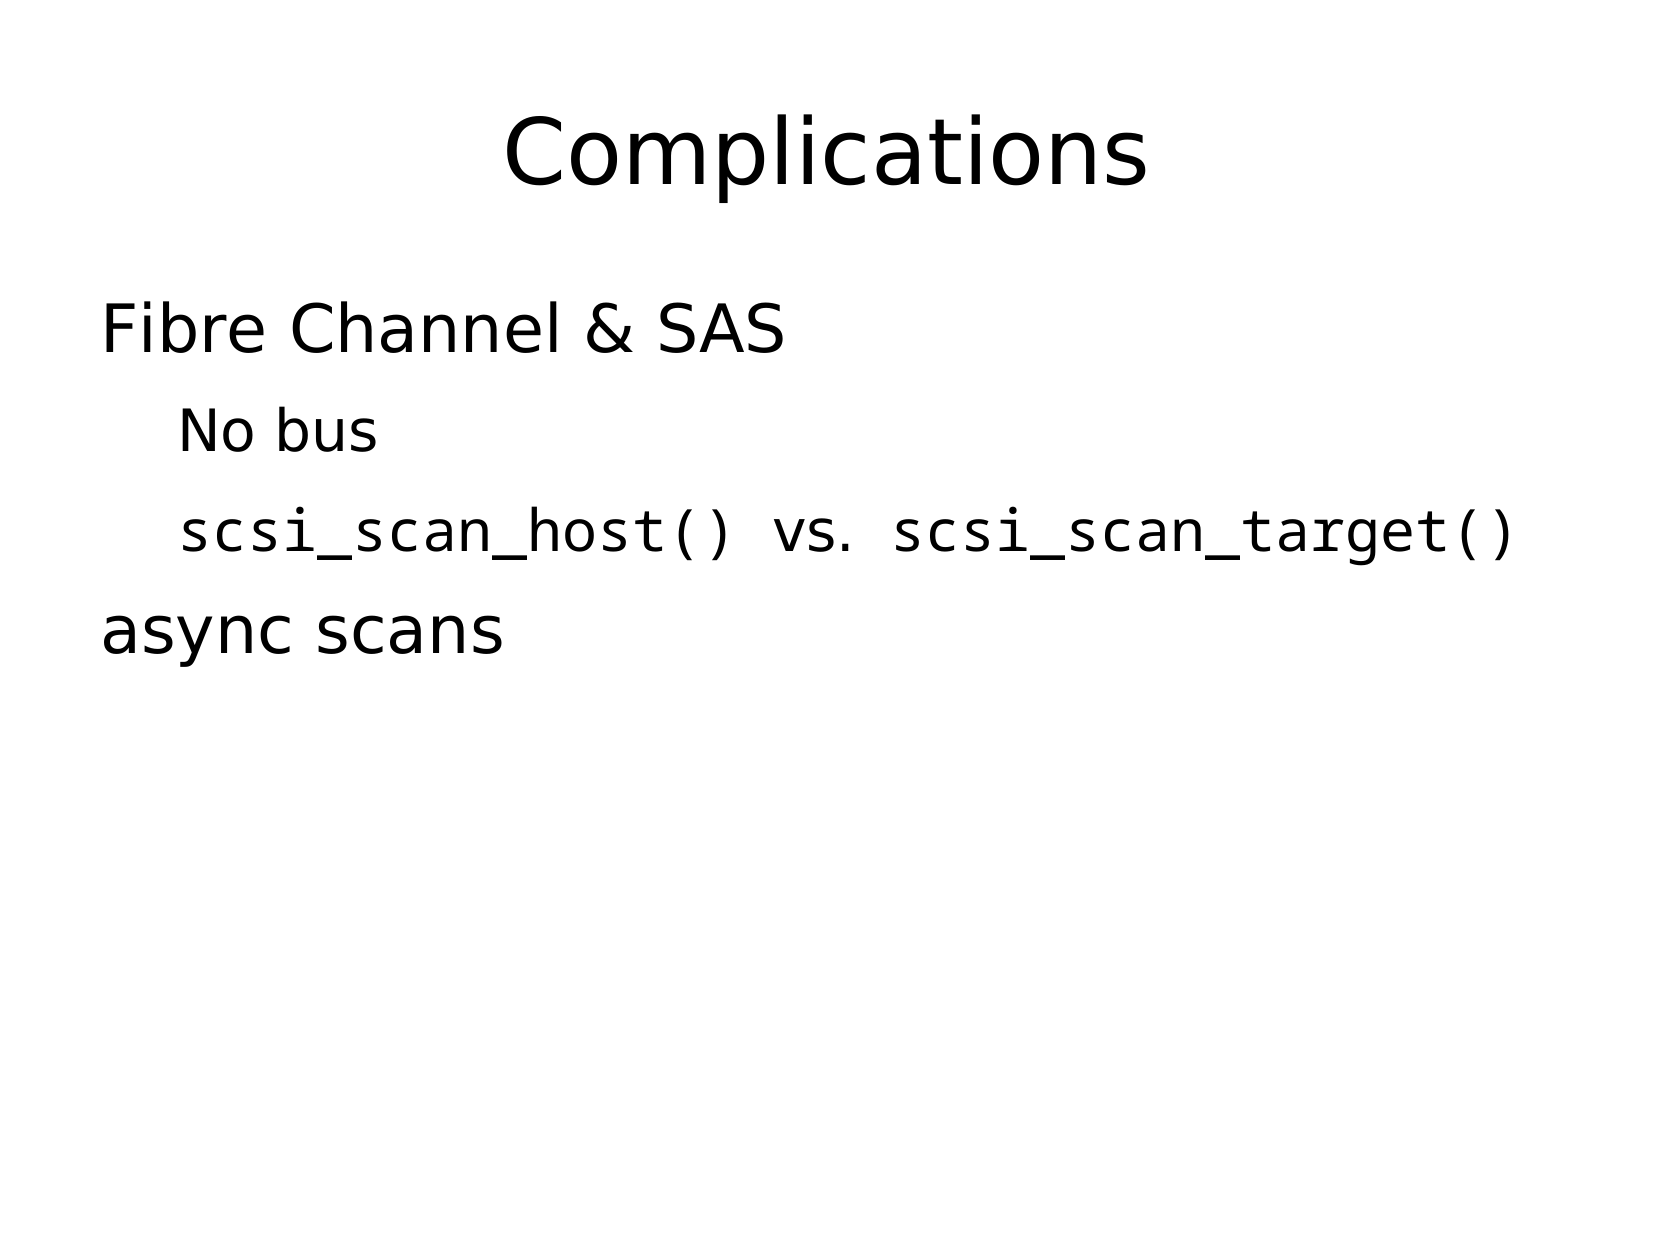

# Complications
Fibre Channel & SAS
No bus
scsi_scan_host() vs. scsi_scan_target()
async scans